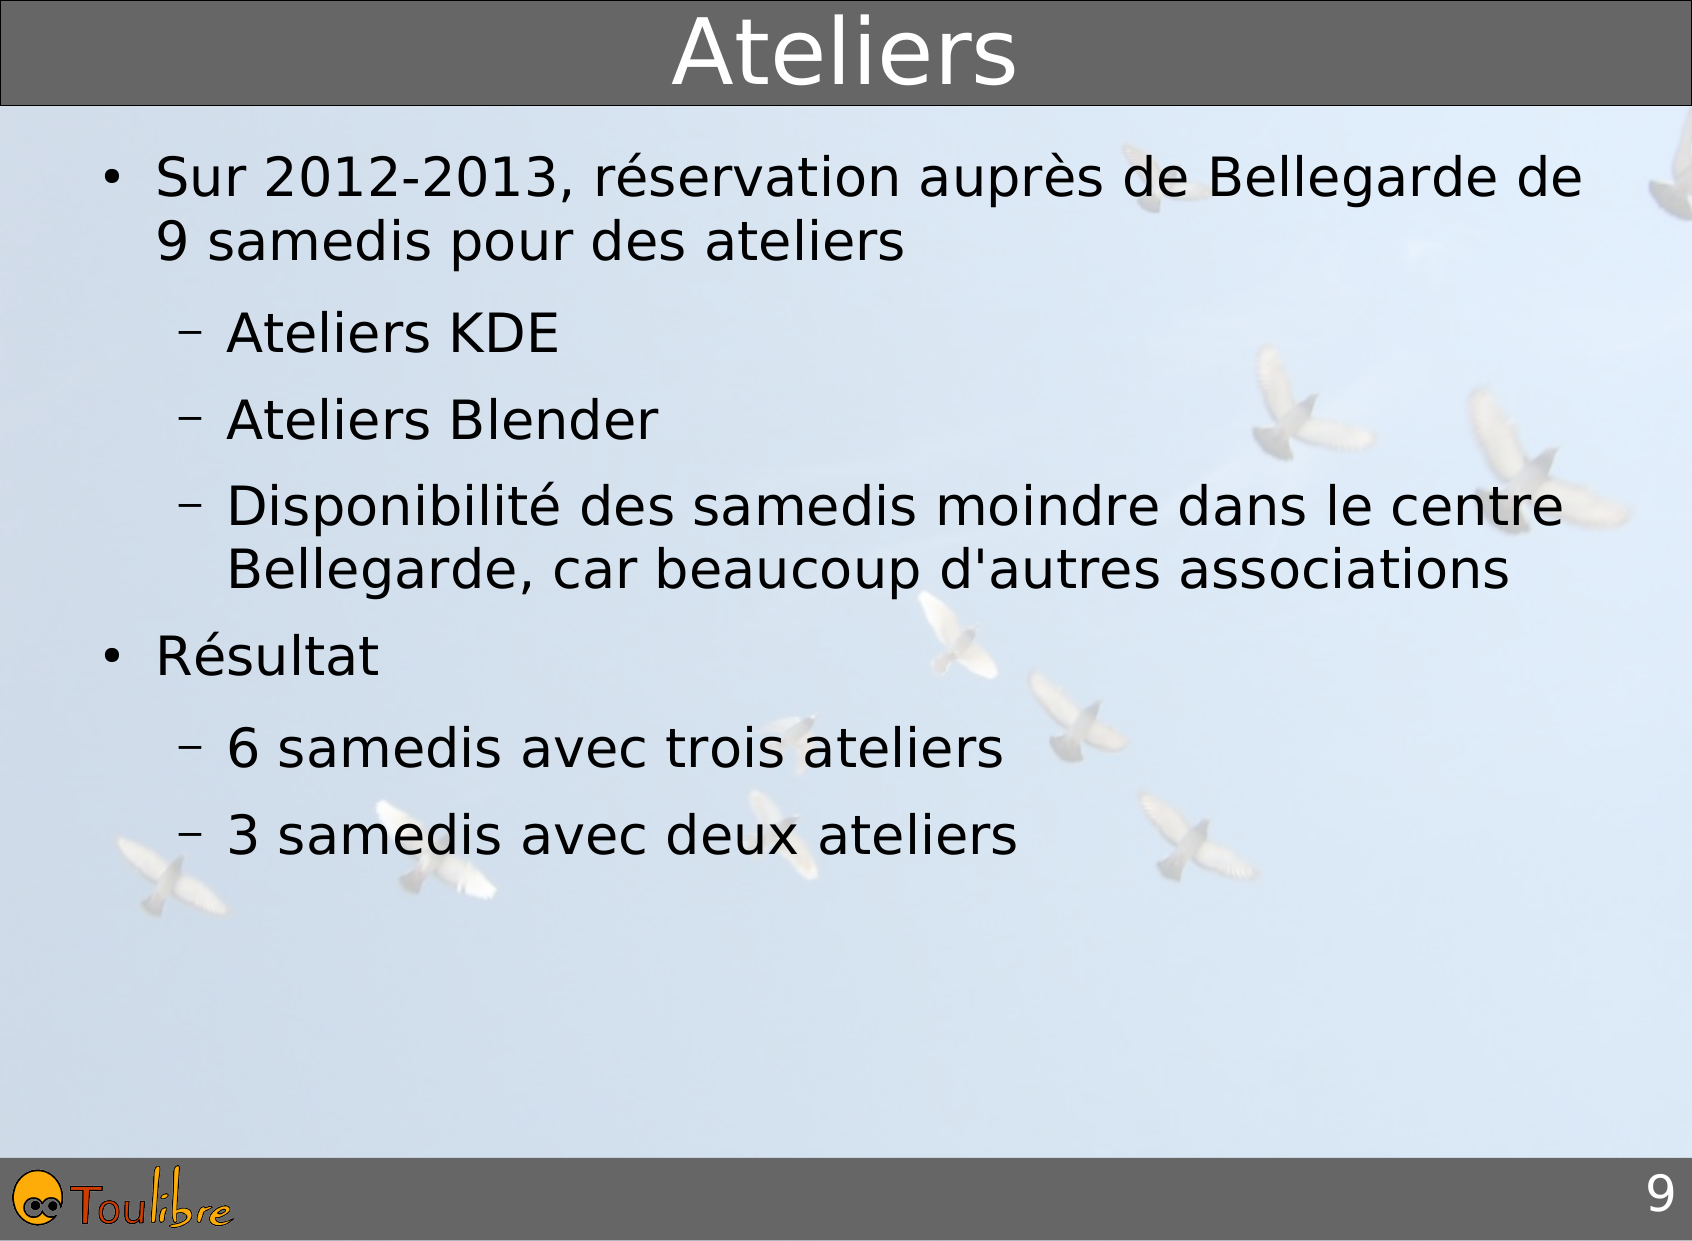

# Ateliers
Sur 2012-2013, réservation auprès de Bellegarde de 9 samedis pour des ateliers
Ateliers KDE
Ateliers Blender
Disponibilité des samedis moindre dans le centre Bellegarde, car beaucoup d'autres associations
Résultat
6 samedis avec trois ateliers
3 samedis avec deux ateliers